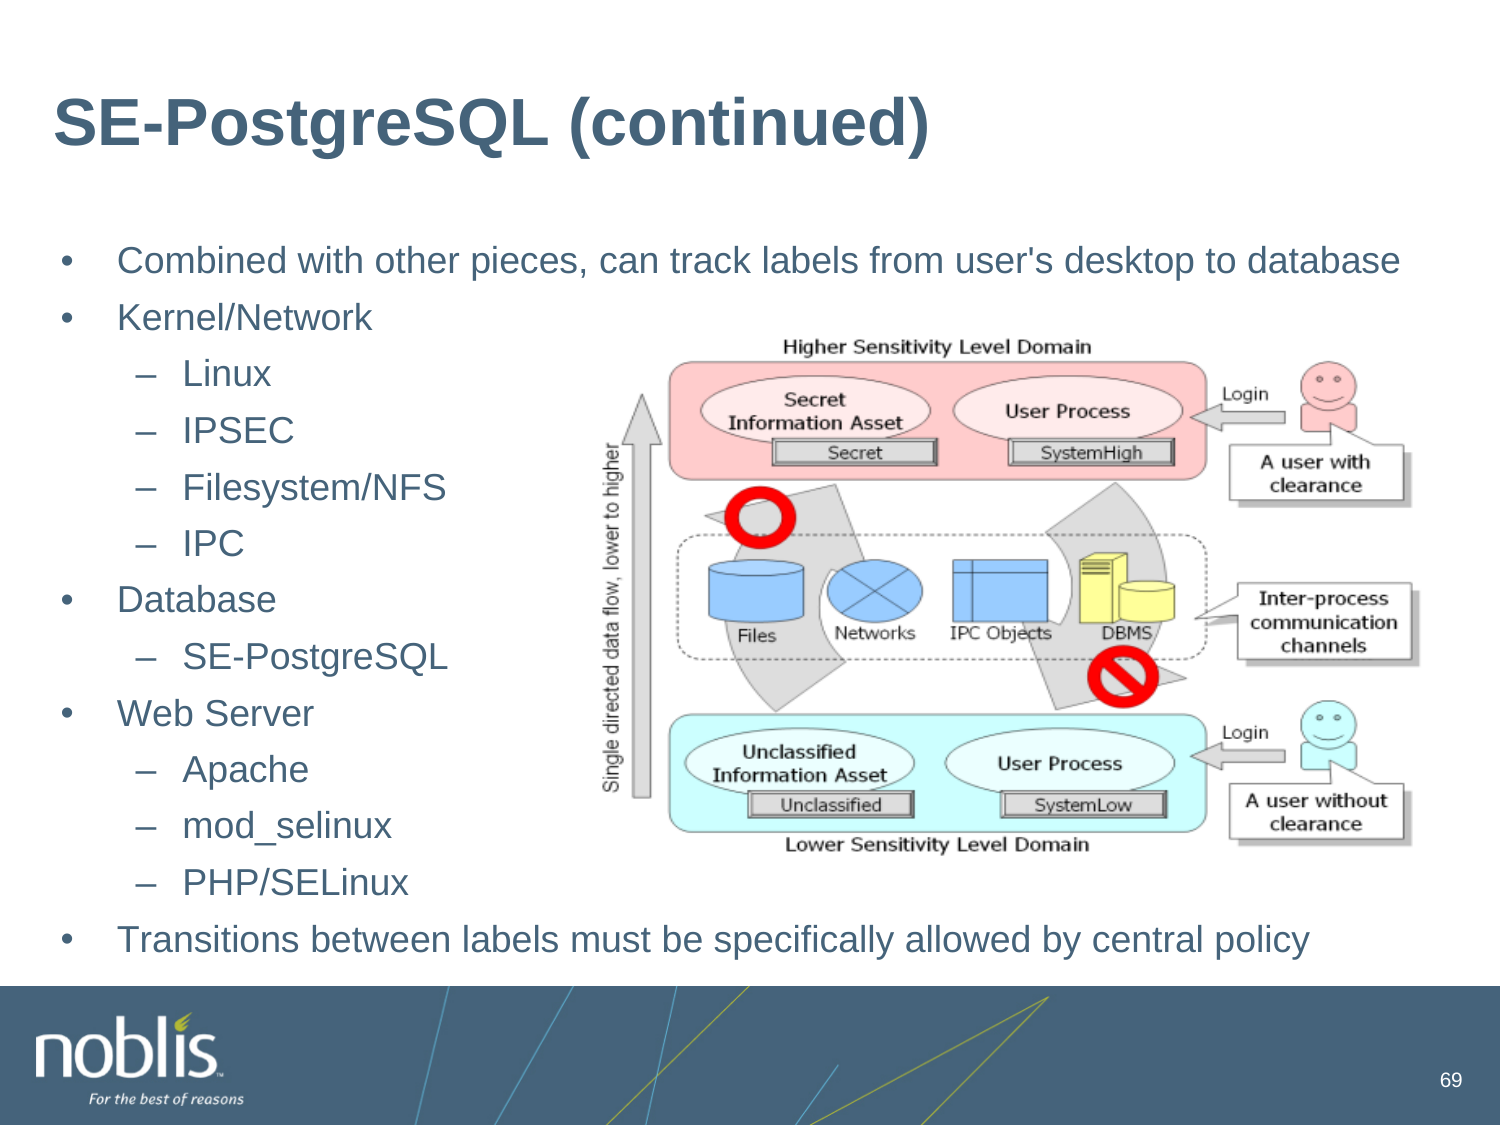

# SE-PostgreSQL (continued)
Combined with other pieces, can track labels from user's desktop to database
Kernel/Network
Linux
IPSEC
Filesystem/NFS
IPC
Database
SE-PostgreSQL
Web Server
Apache
mod_selinux
PHP/SELinux
Transitions between labels must be specifically allowed by central policy